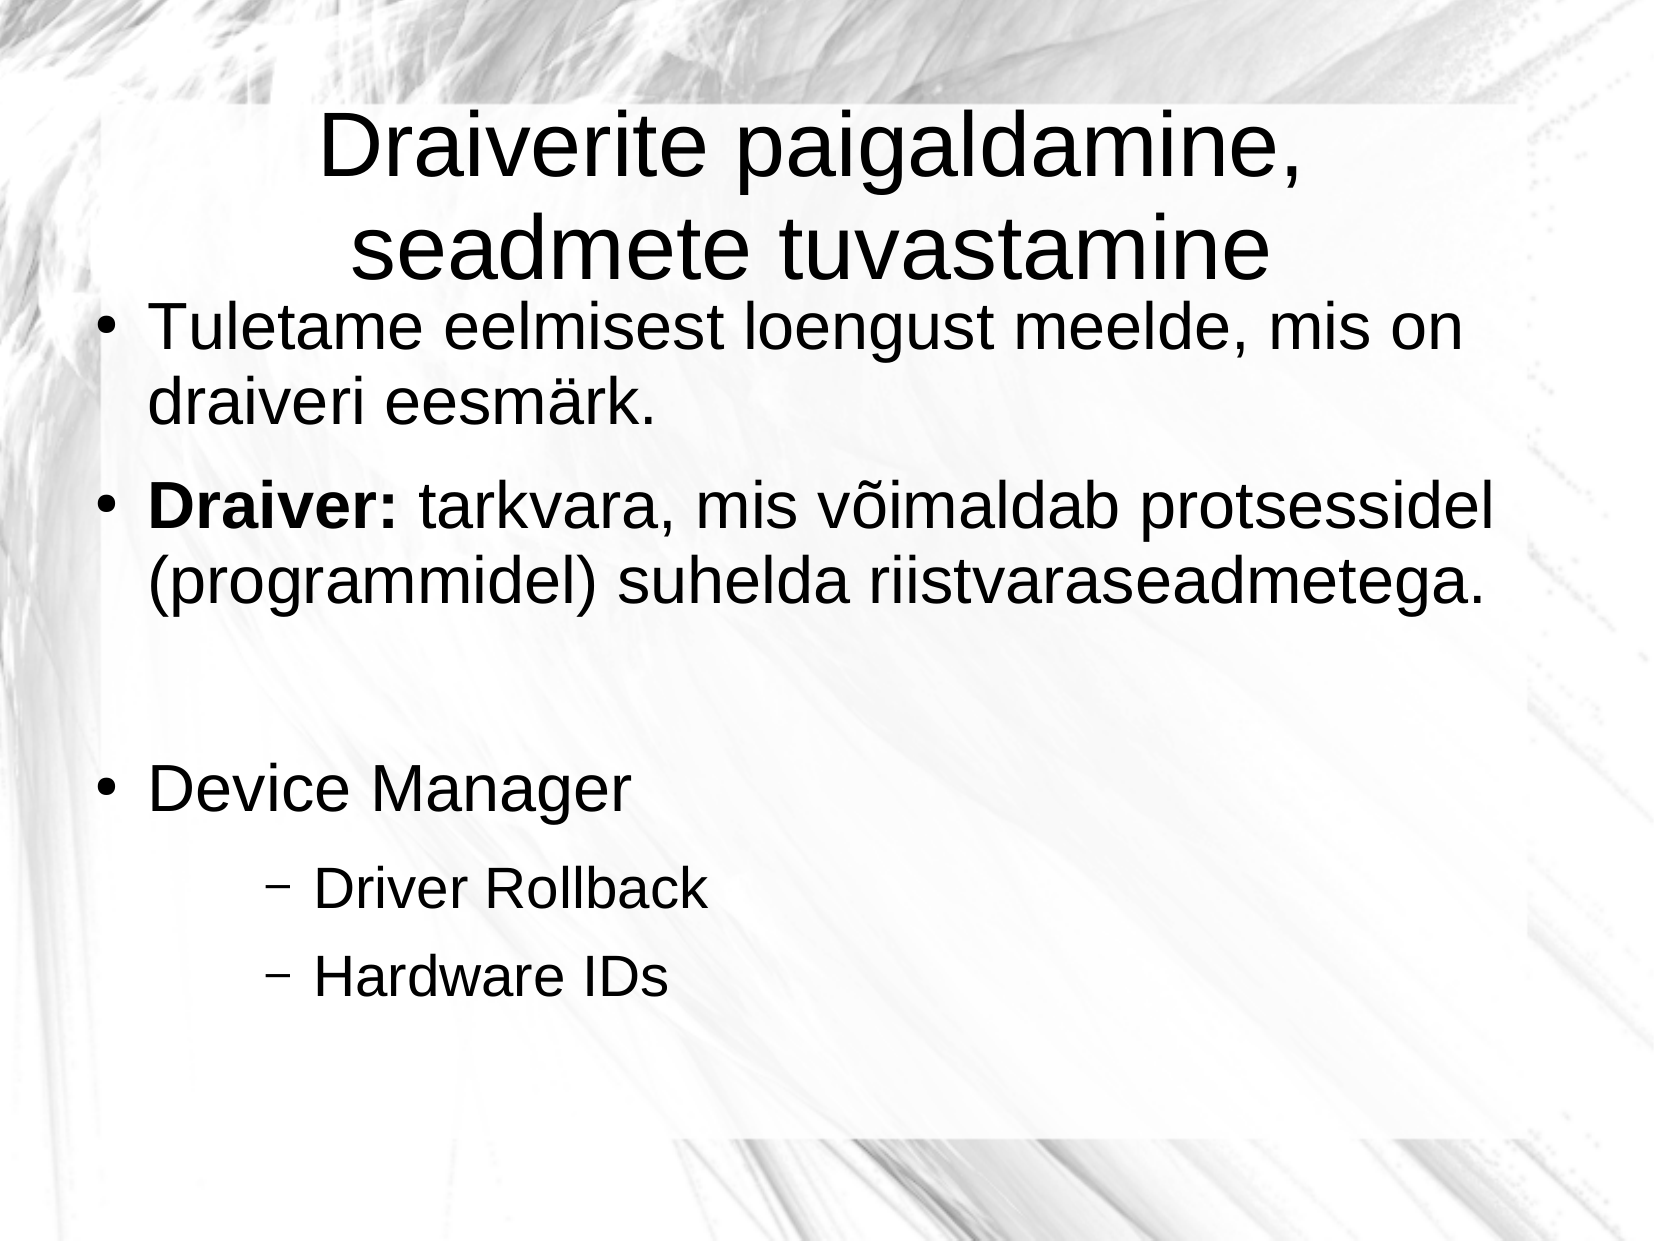

# Draiverite paigaldamine, seadmete tuvastamine
Tuletame eelmisest loengust meelde, mis on draiveri eesmärk.
Draiver: tarkvara, mis võimaldab protsessidel (programmidel) suhelda riistvaraseadmetega.
Device Manager
Driver Rollback
Hardware IDs